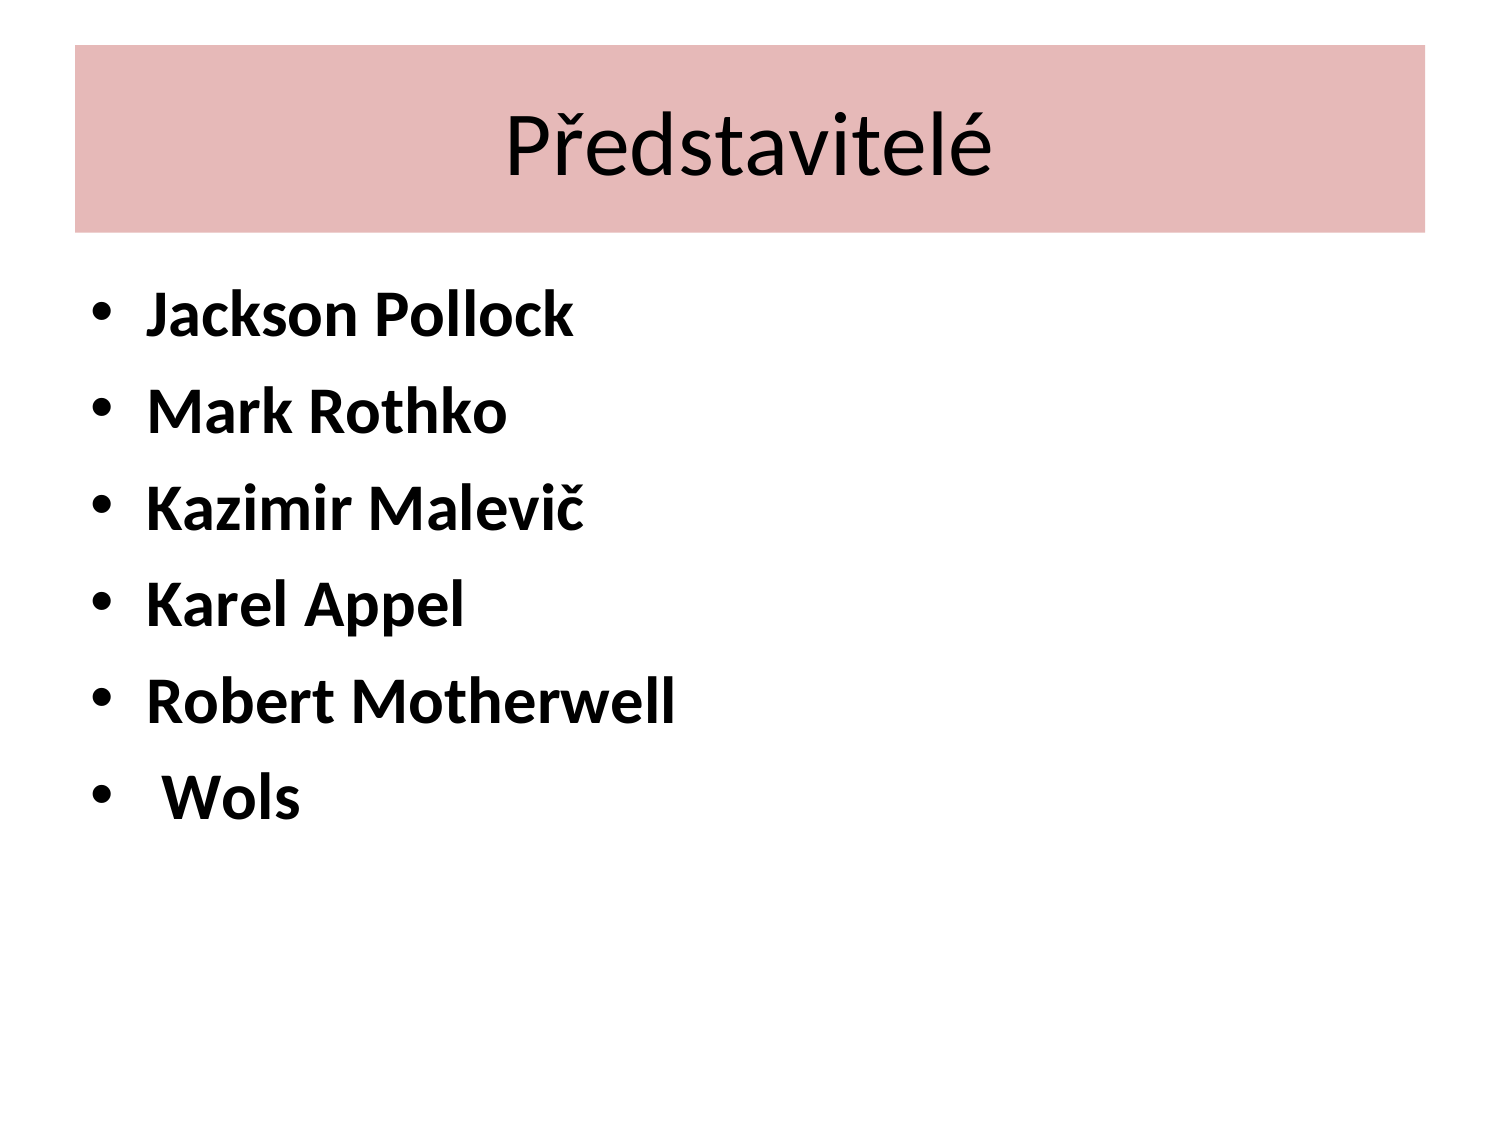

# Představitelé
Jackson Pollock
Mark Rothko
Kazimir Malevič
Karel Appel
Robert Motherwell
 Wols